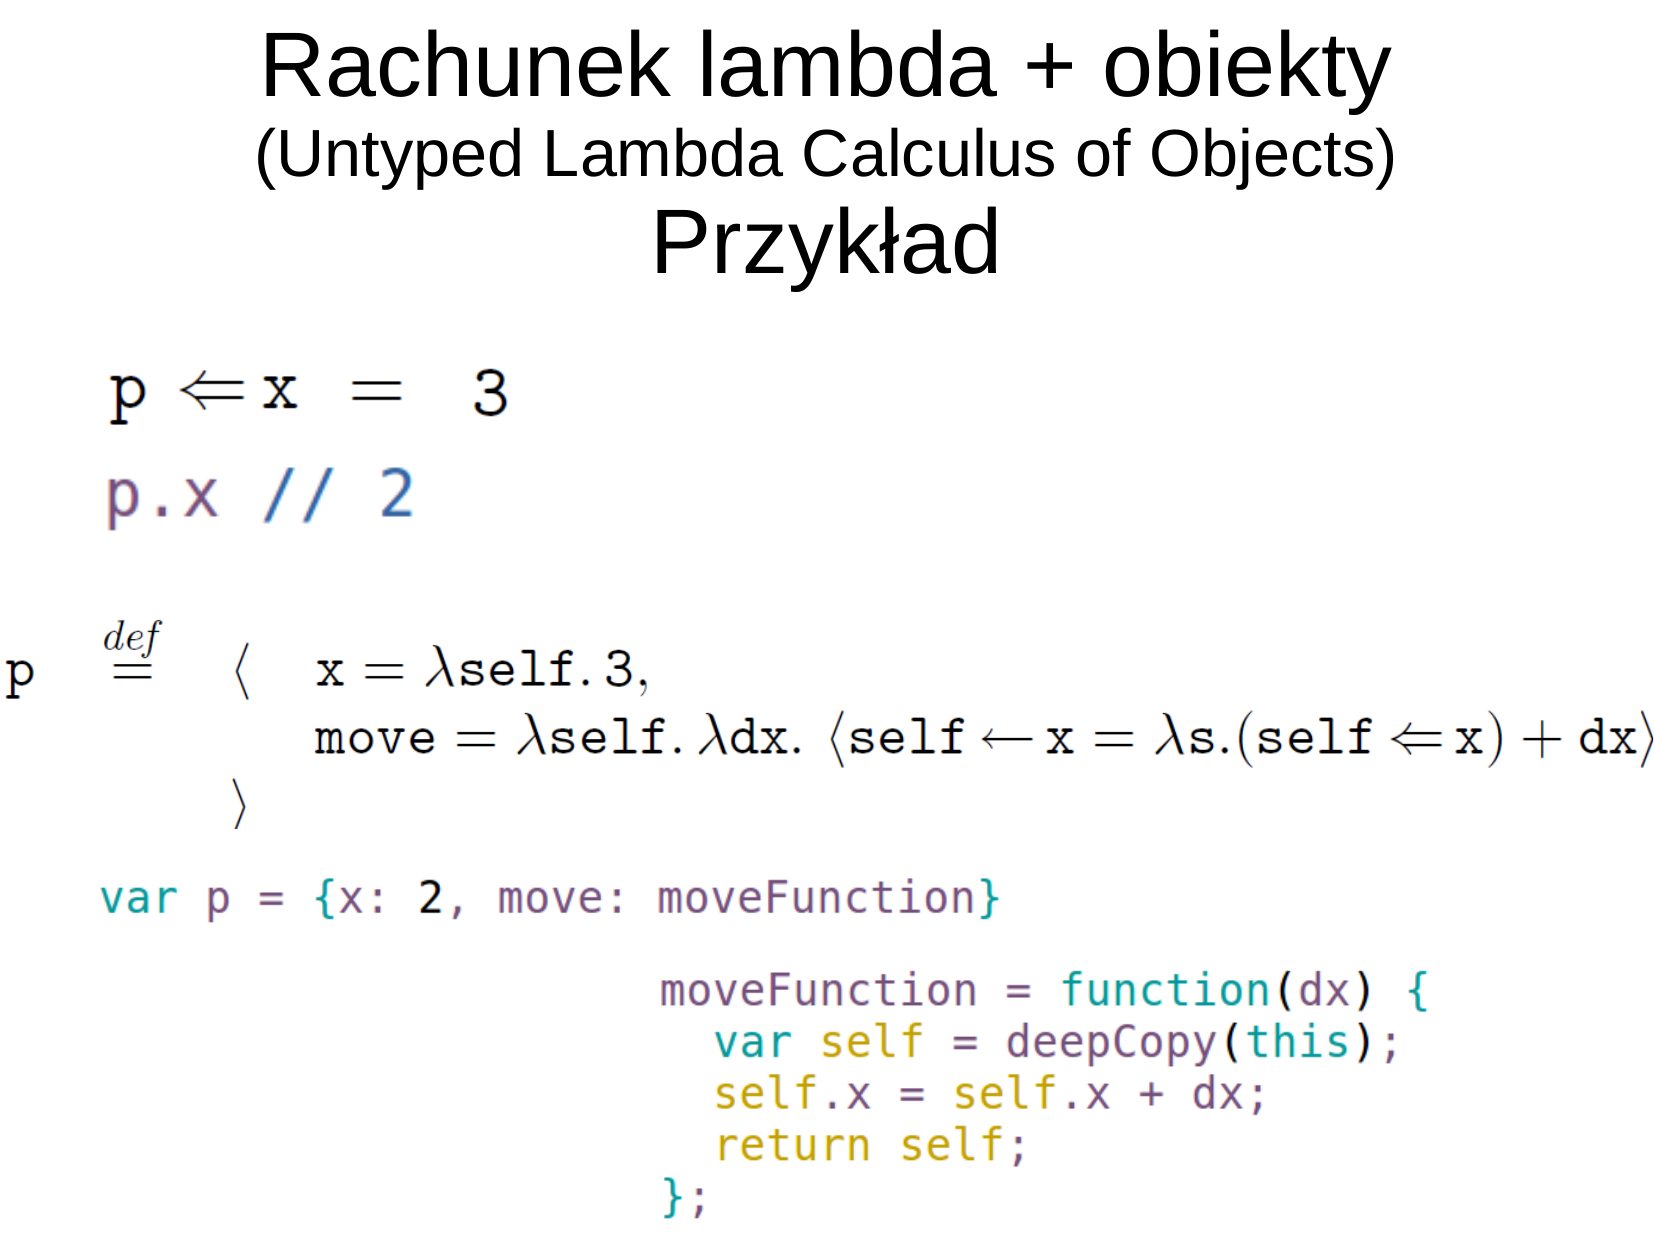

# Rachunek lambda + obiekty (Untyped Lambda Calculus of Objects) Przykład